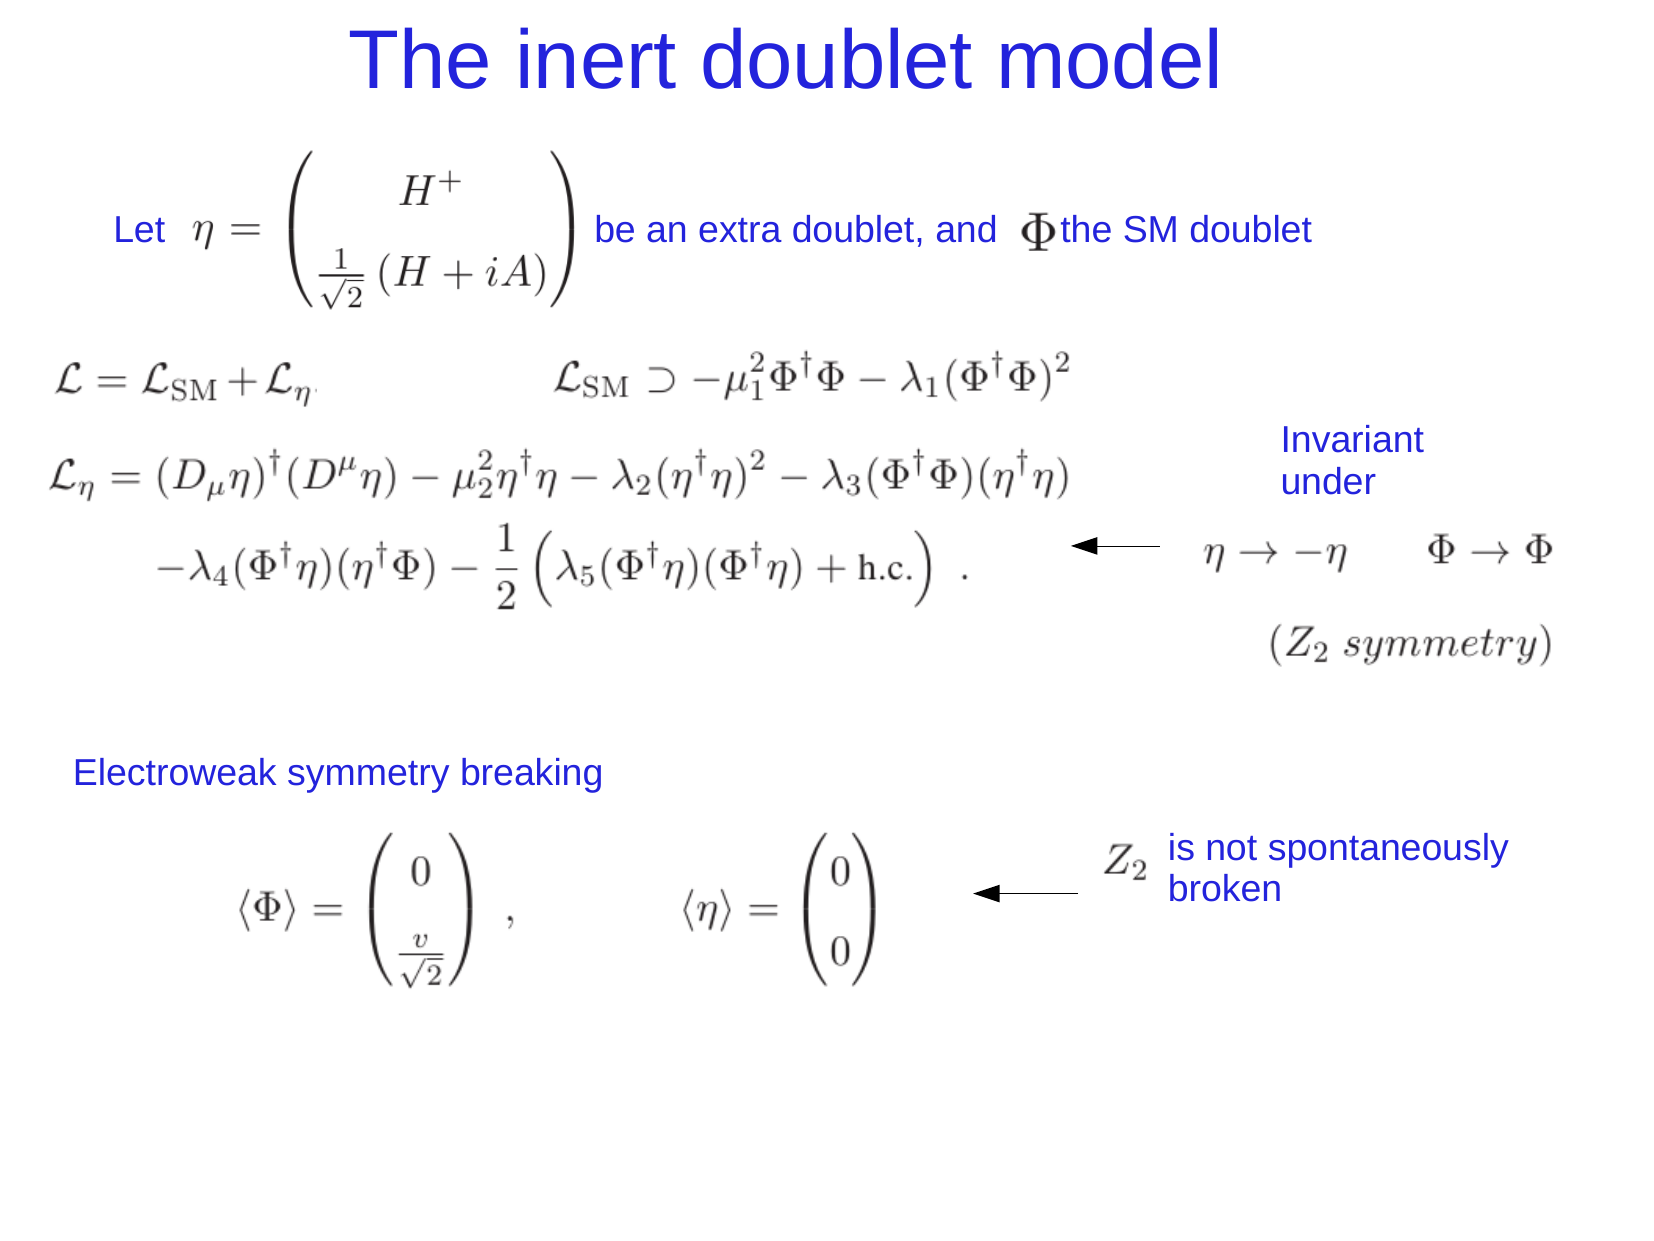

#
The inert doublet model
Let be an extra doublet, and the SM doublet
Invariant
under
Electroweak symmetry breaking
is not spontaneously
broken